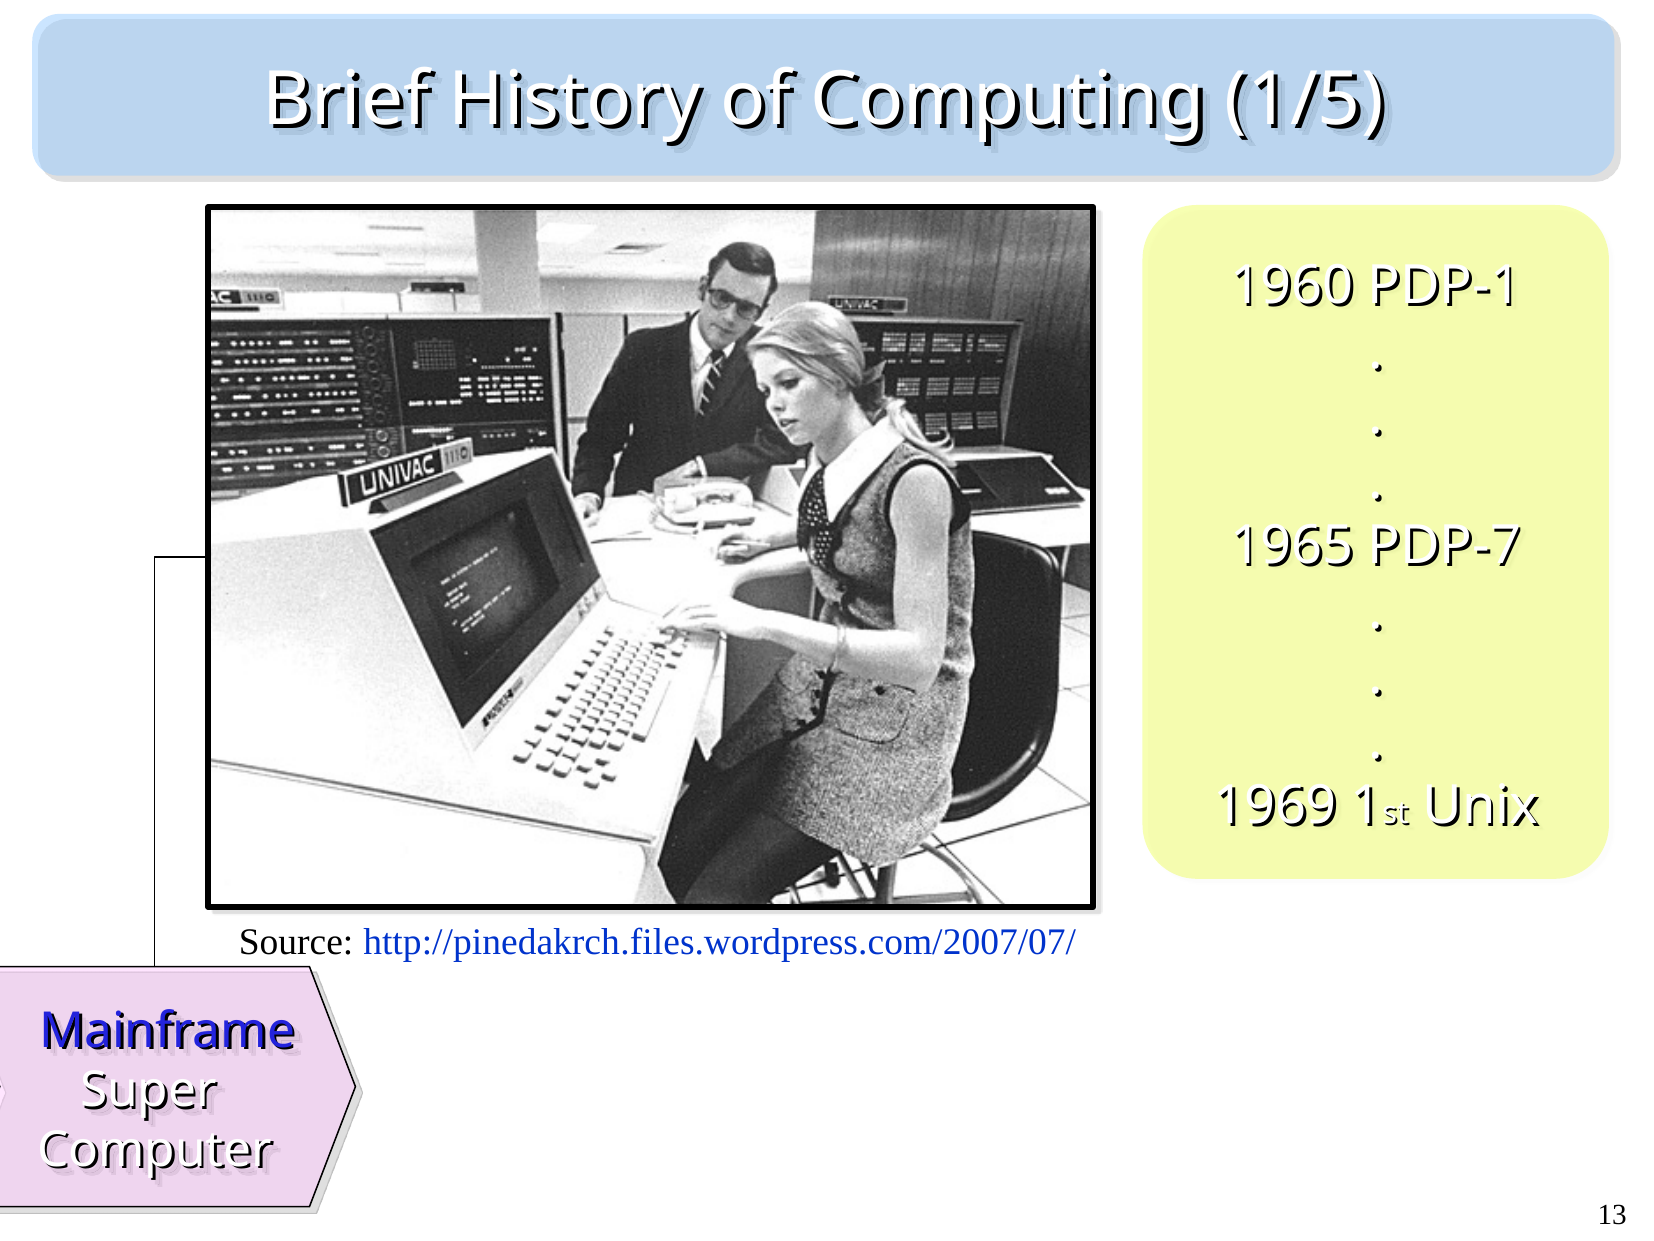

Brief History of Computing (1/5)
1960 PDP-1
.
.
.
1965 PDP-7
.
.
.
1969 1st Unix
Source: http://pinedakrch.files.wordpress.com/2007/07/
 Mainframe
Super
Computer
13